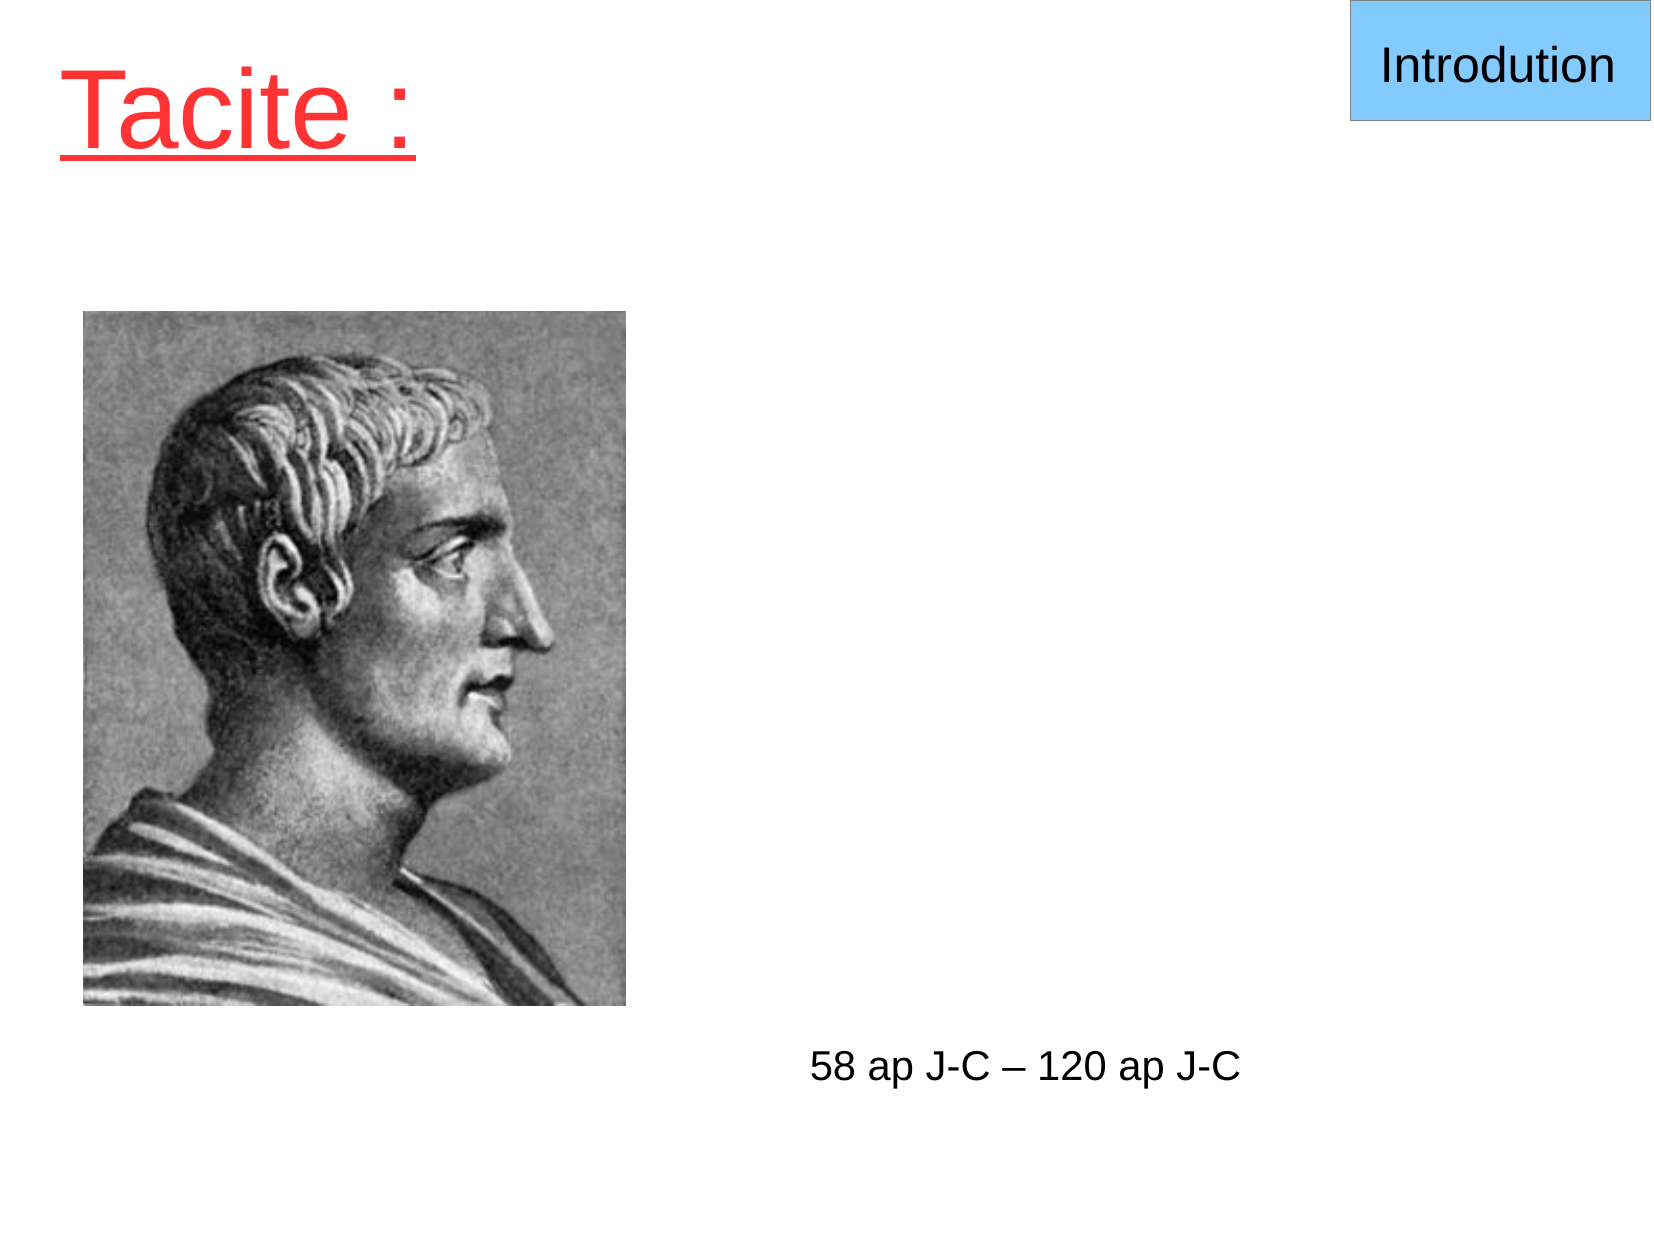

Introdution
Tacite :
58 ap J-C – 120 ap J-C